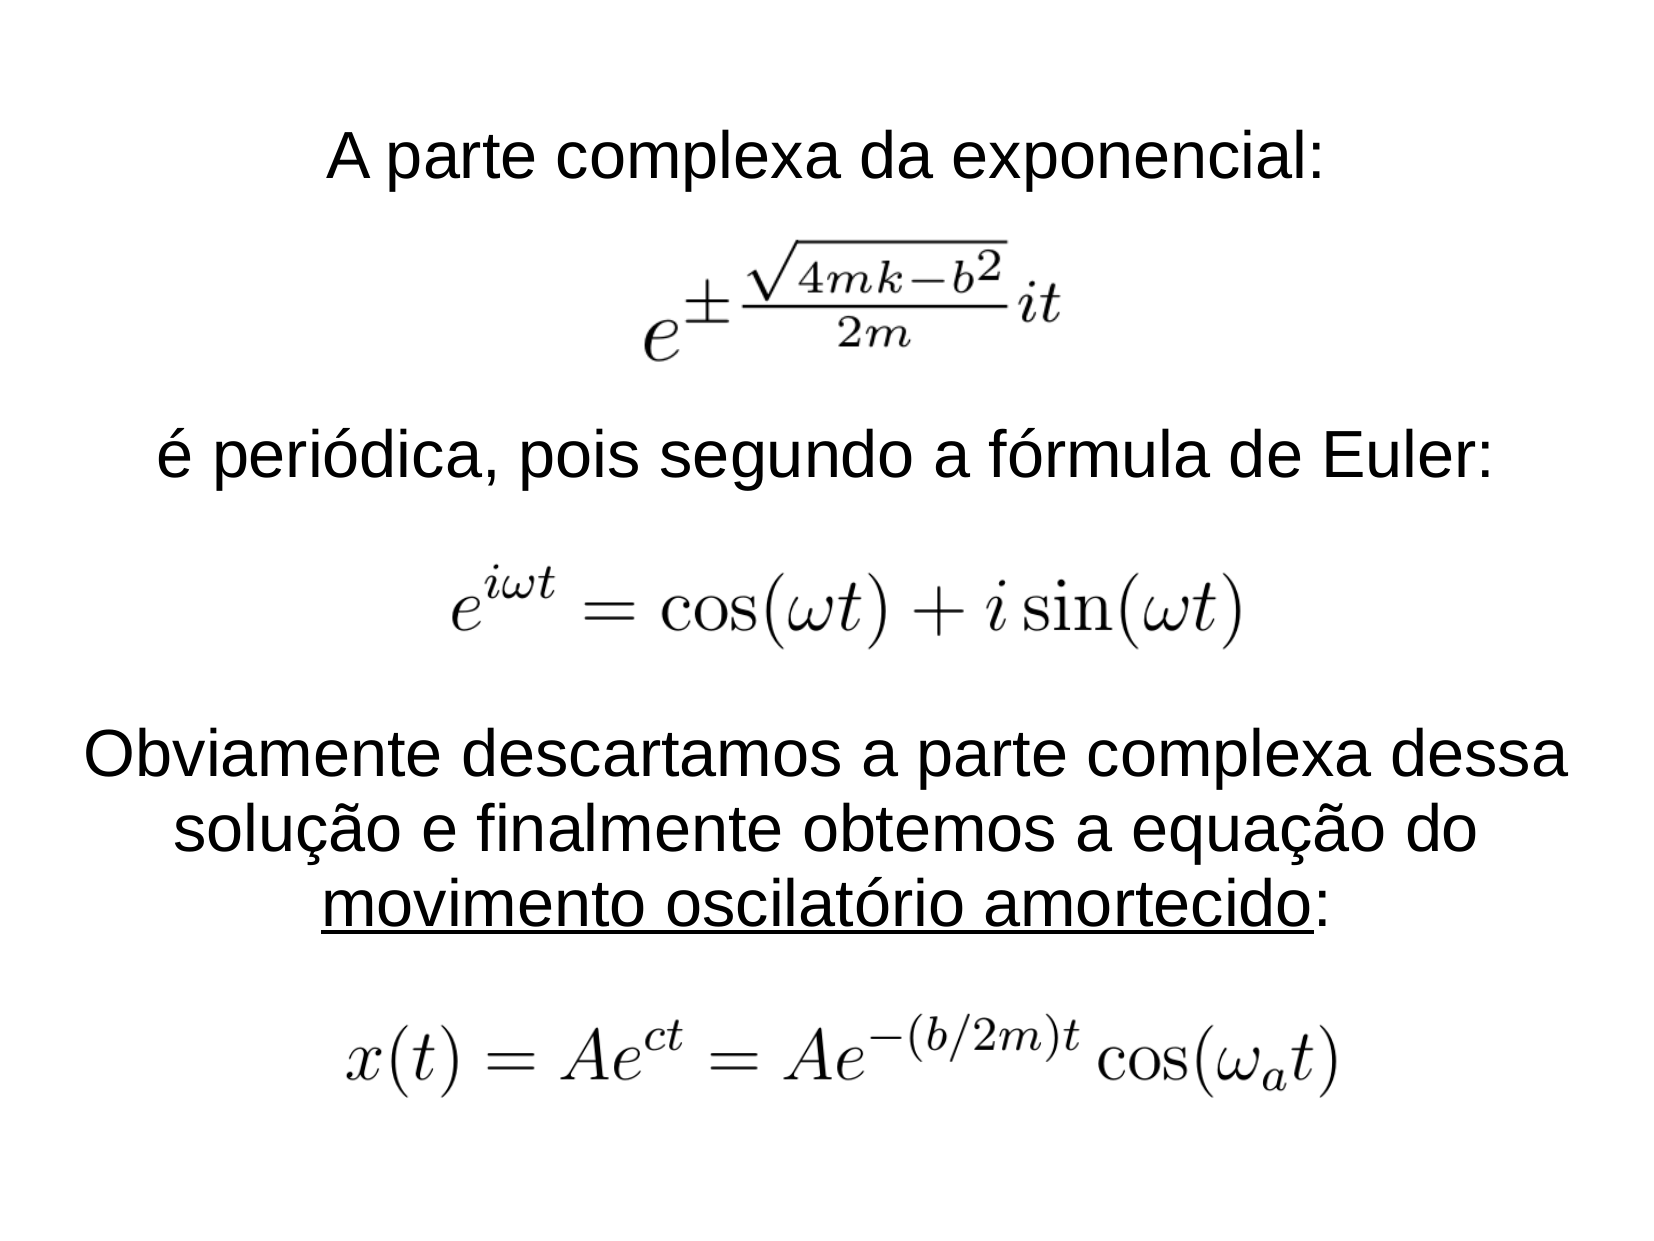

# A parte complexa da exponencial:
é periódica, pois segundo a fórmula de Euler:
Obviamente descartamos a parte complexa dessa solução e finalmente obtemos a equação do movimento oscilatório amortecido: